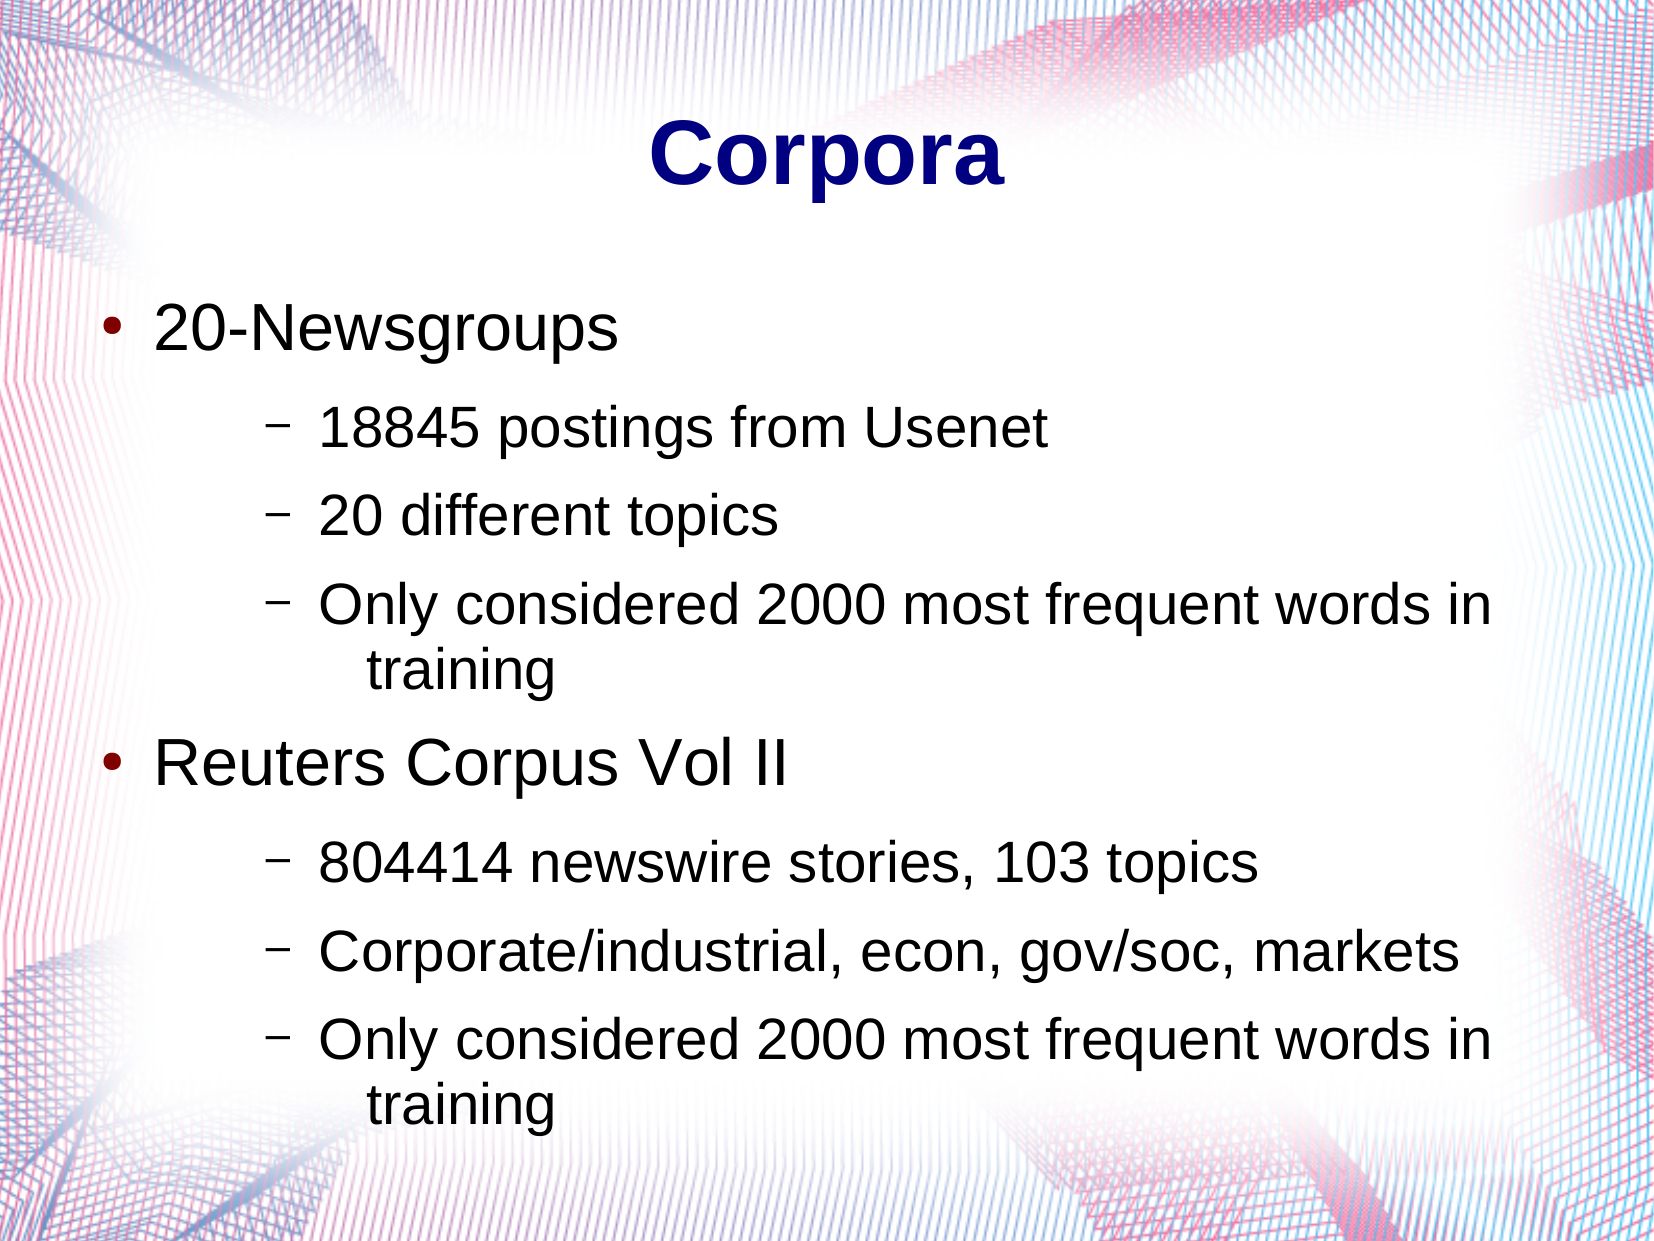

# Corpora
20-Newsgroups
18845 postings from Usenet
20 different topics
Only considered 2000 most frequent words in training
Reuters Corpus Vol II
804414 newswire stories, 103 topics
Corporate/industrial, econ, gov/soc, markets
Only considered 2000 most frequent words in training